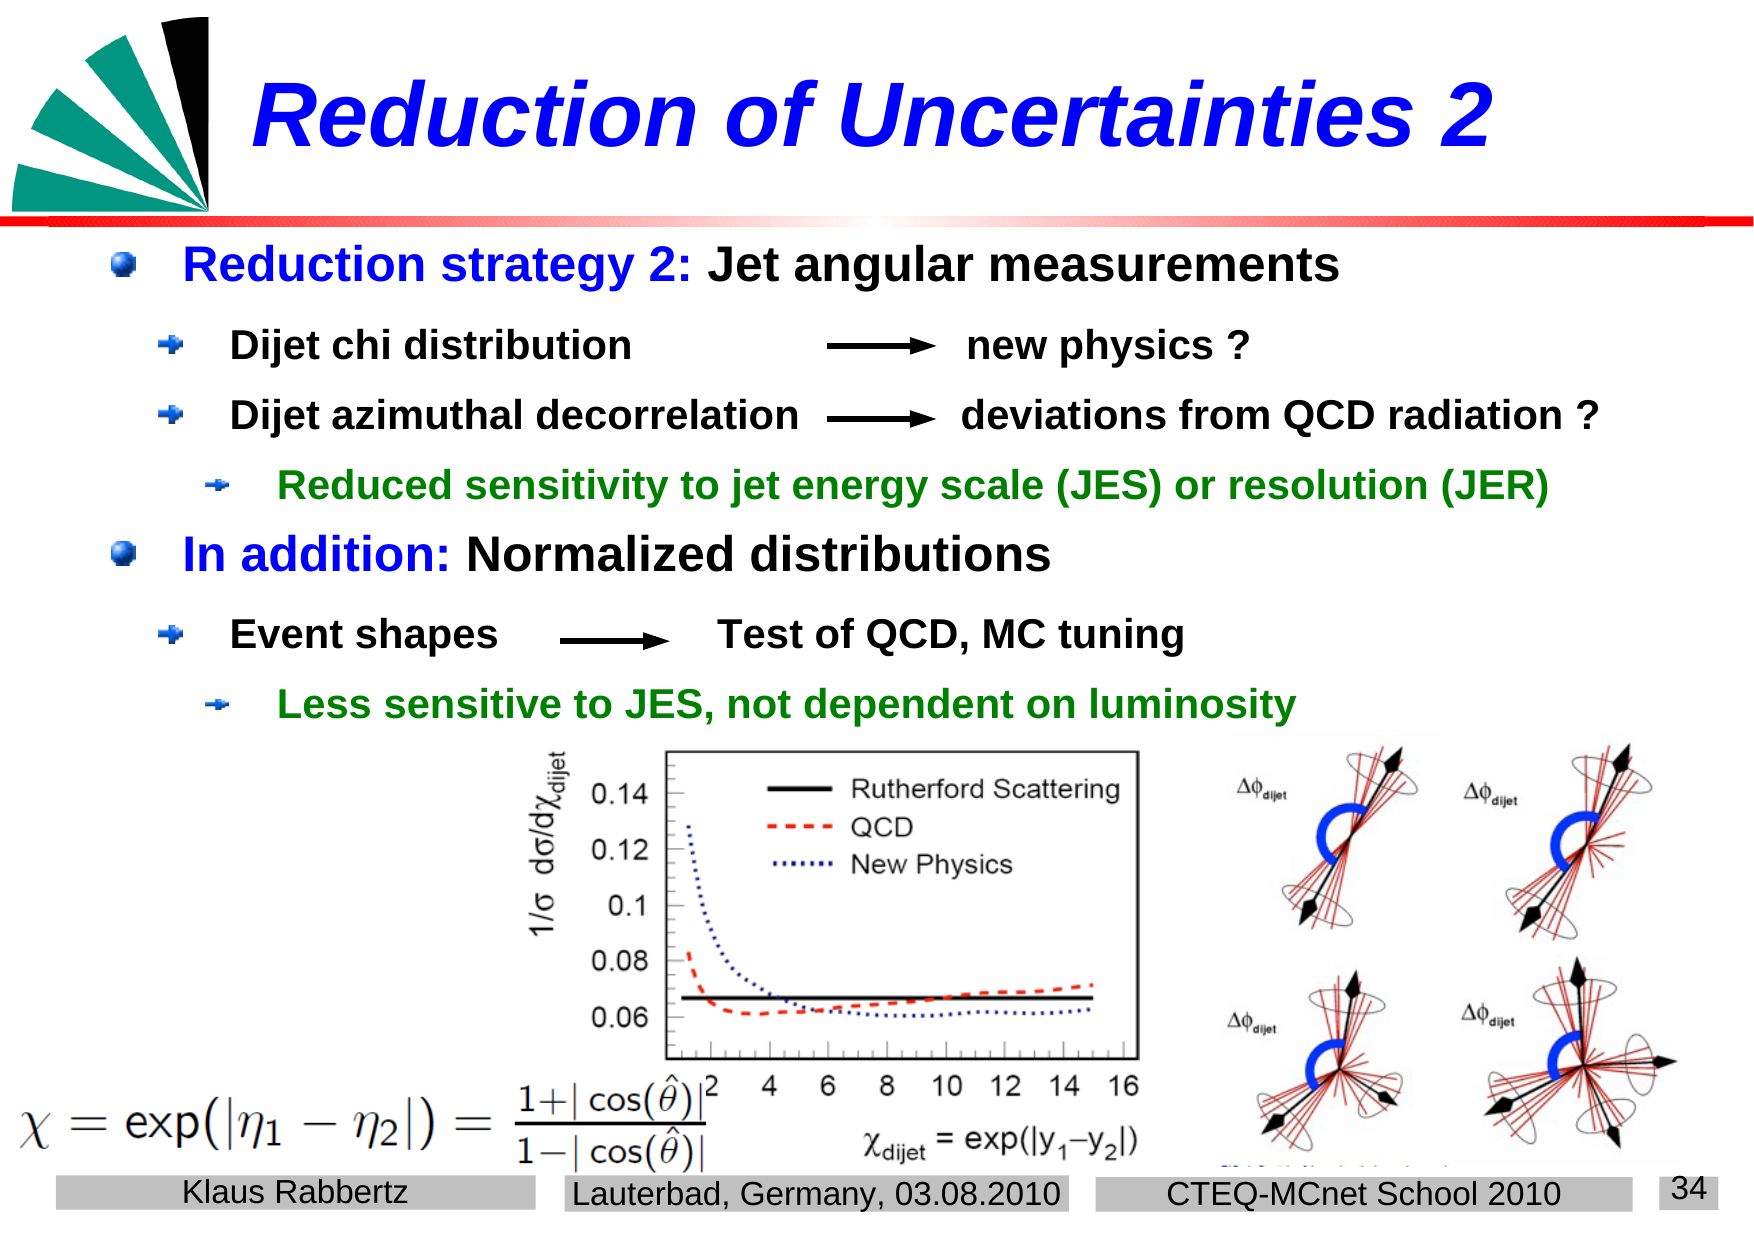

# Reduction of Uncertainties 2
Reduction strategy 2: Jet angular measurements
Dijet chi distribution new physics ?
Dijet azimuthal decorrelation deviations from QCD radiation ?
Reduced sensitivity to jet energy scale (JES) or resolution (JER)
In addition: Normalized distributions
Event shapes Test of QCD, MC tuning
Less sensitive to JES, not dependent on luminosity